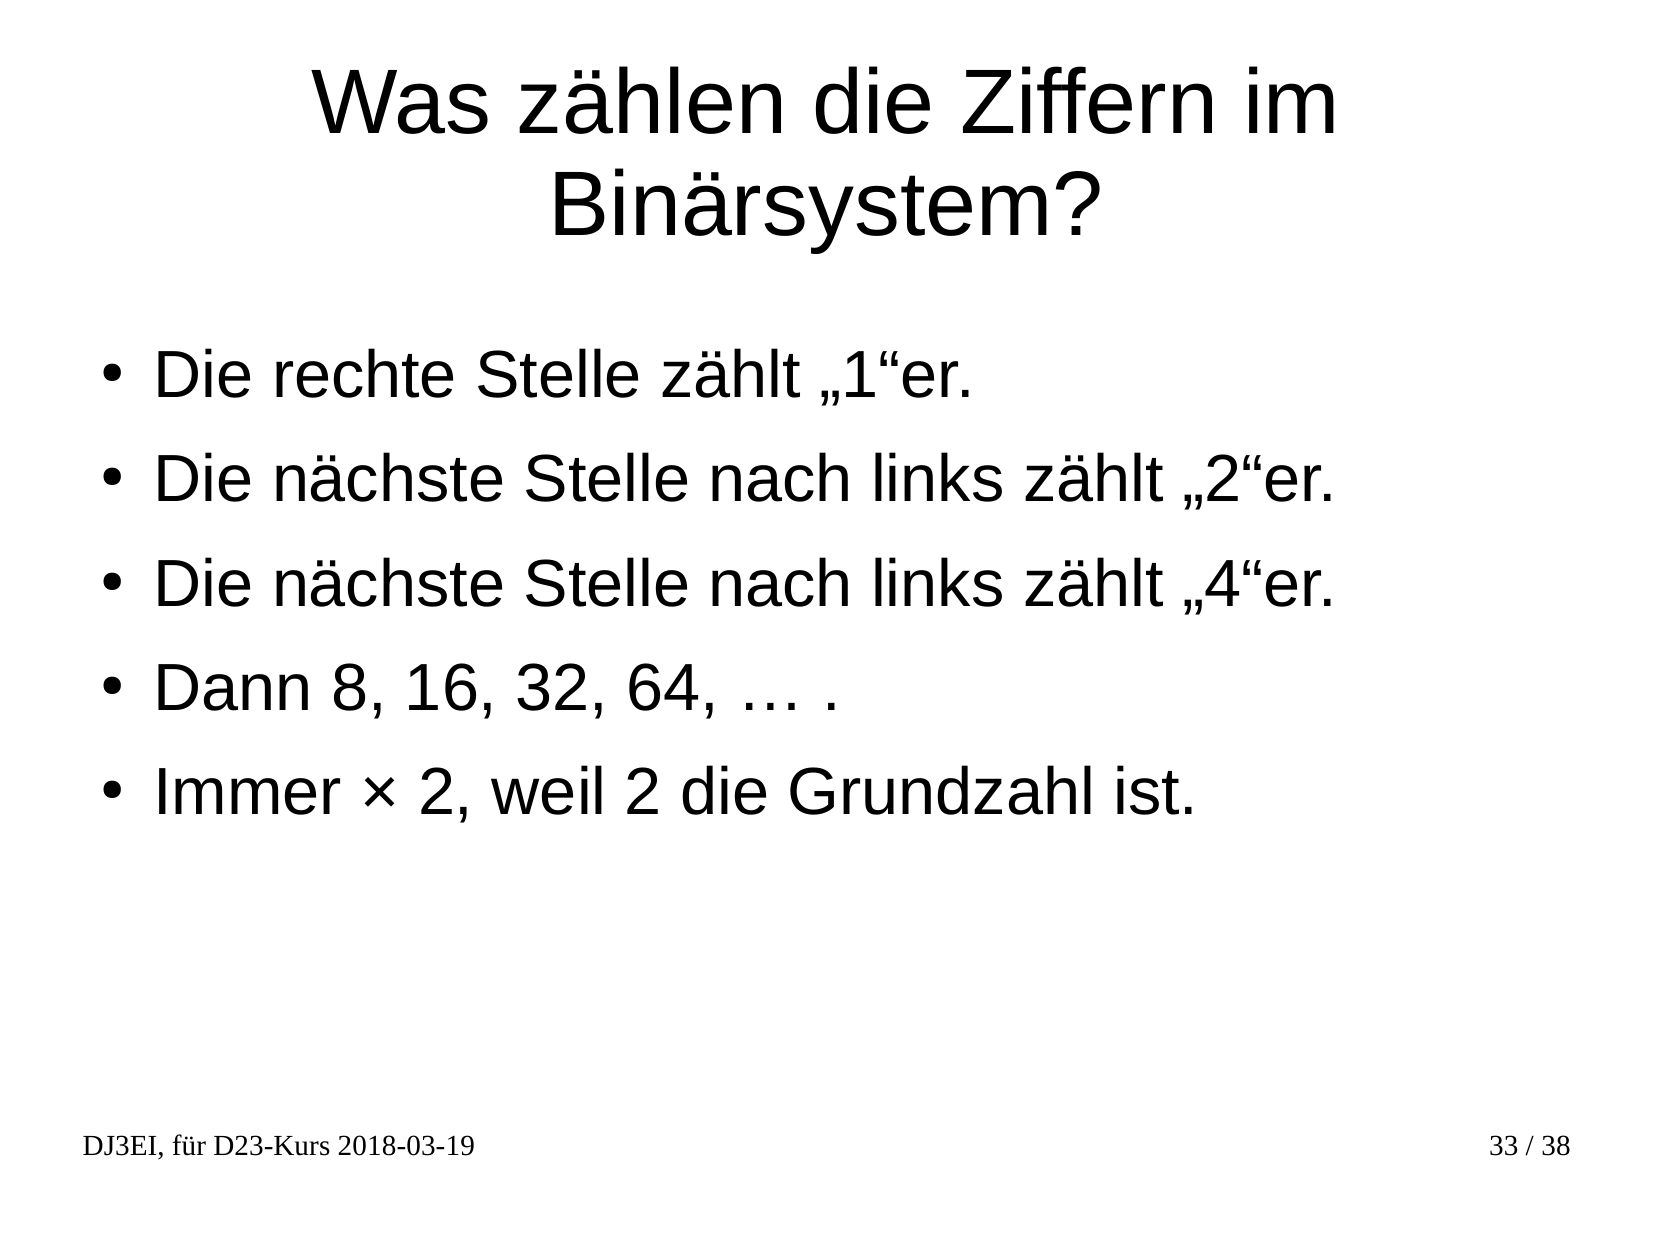

# Was zählen die Ziffern im Binärsystem?
Die rechte Stelle zählt „1“er.
Die nächste Stelle nach links zählt „2“er.
Die nächste Stelle nach links zählt „4“er.
Dann 8, 16, 32, 64, … .
Immer × 2, weil 2 die Grundzahl ist.
33